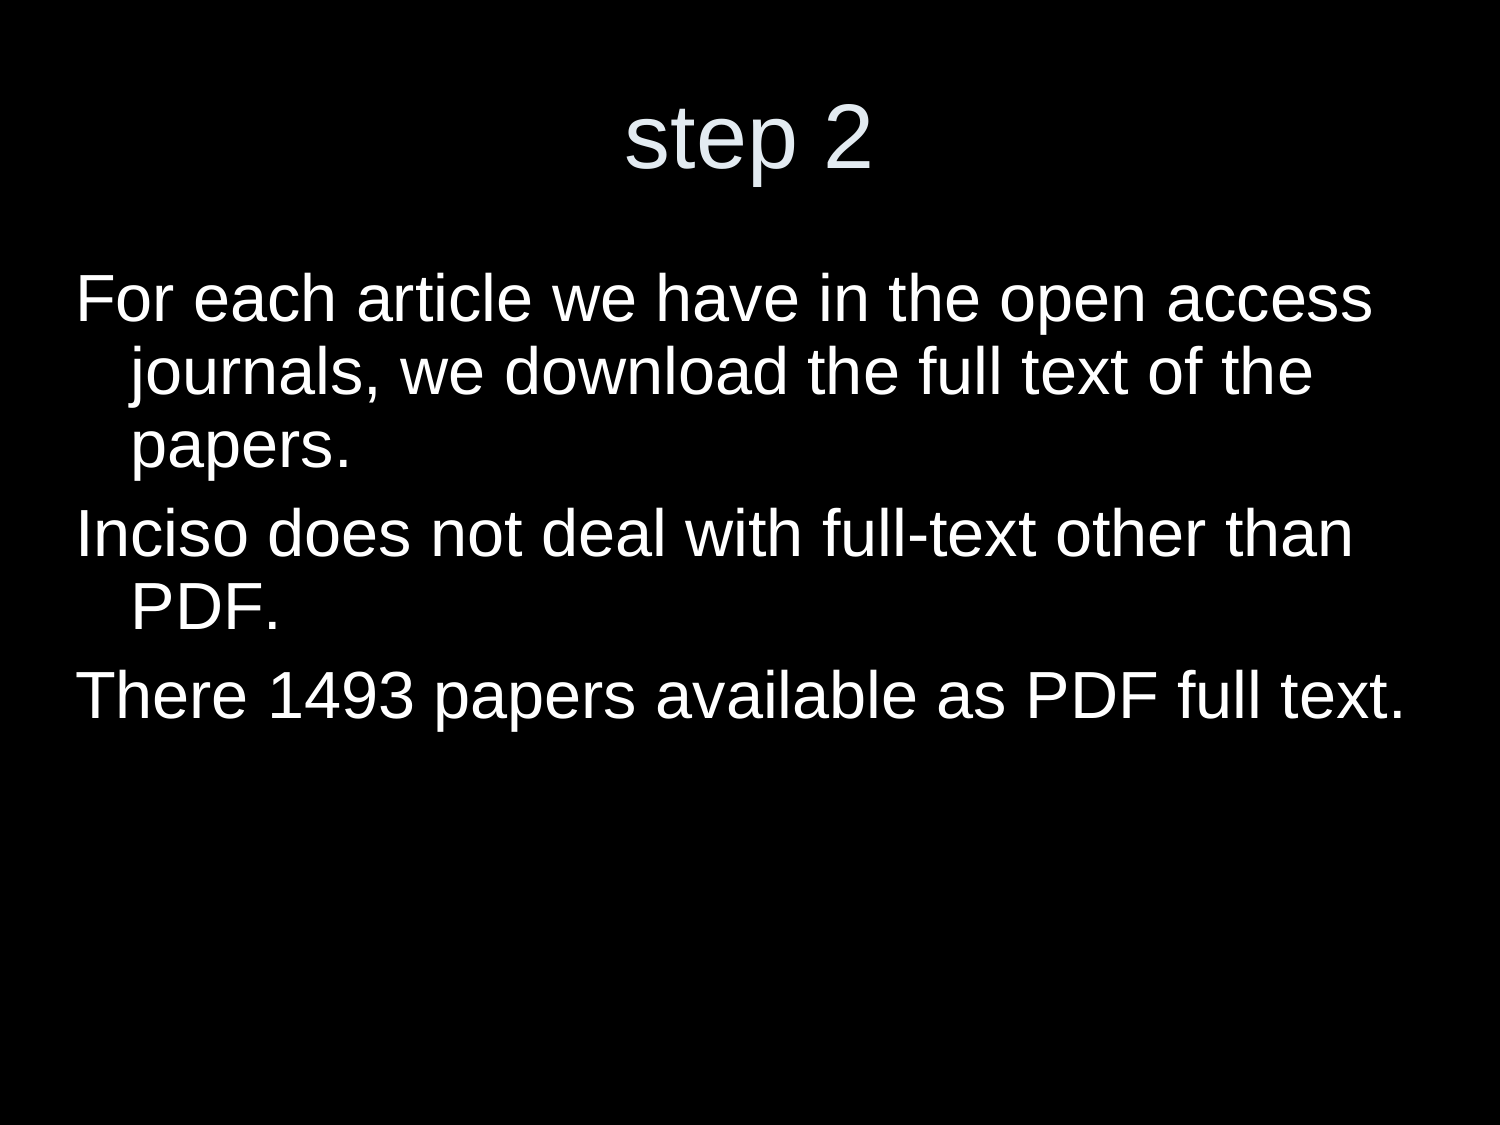

# step 2
For each article we have in the open access journals, we download the full text of the papers.
Inciso does not deal with full-text other than PDF.
There 1493 papers available as PDF full text.